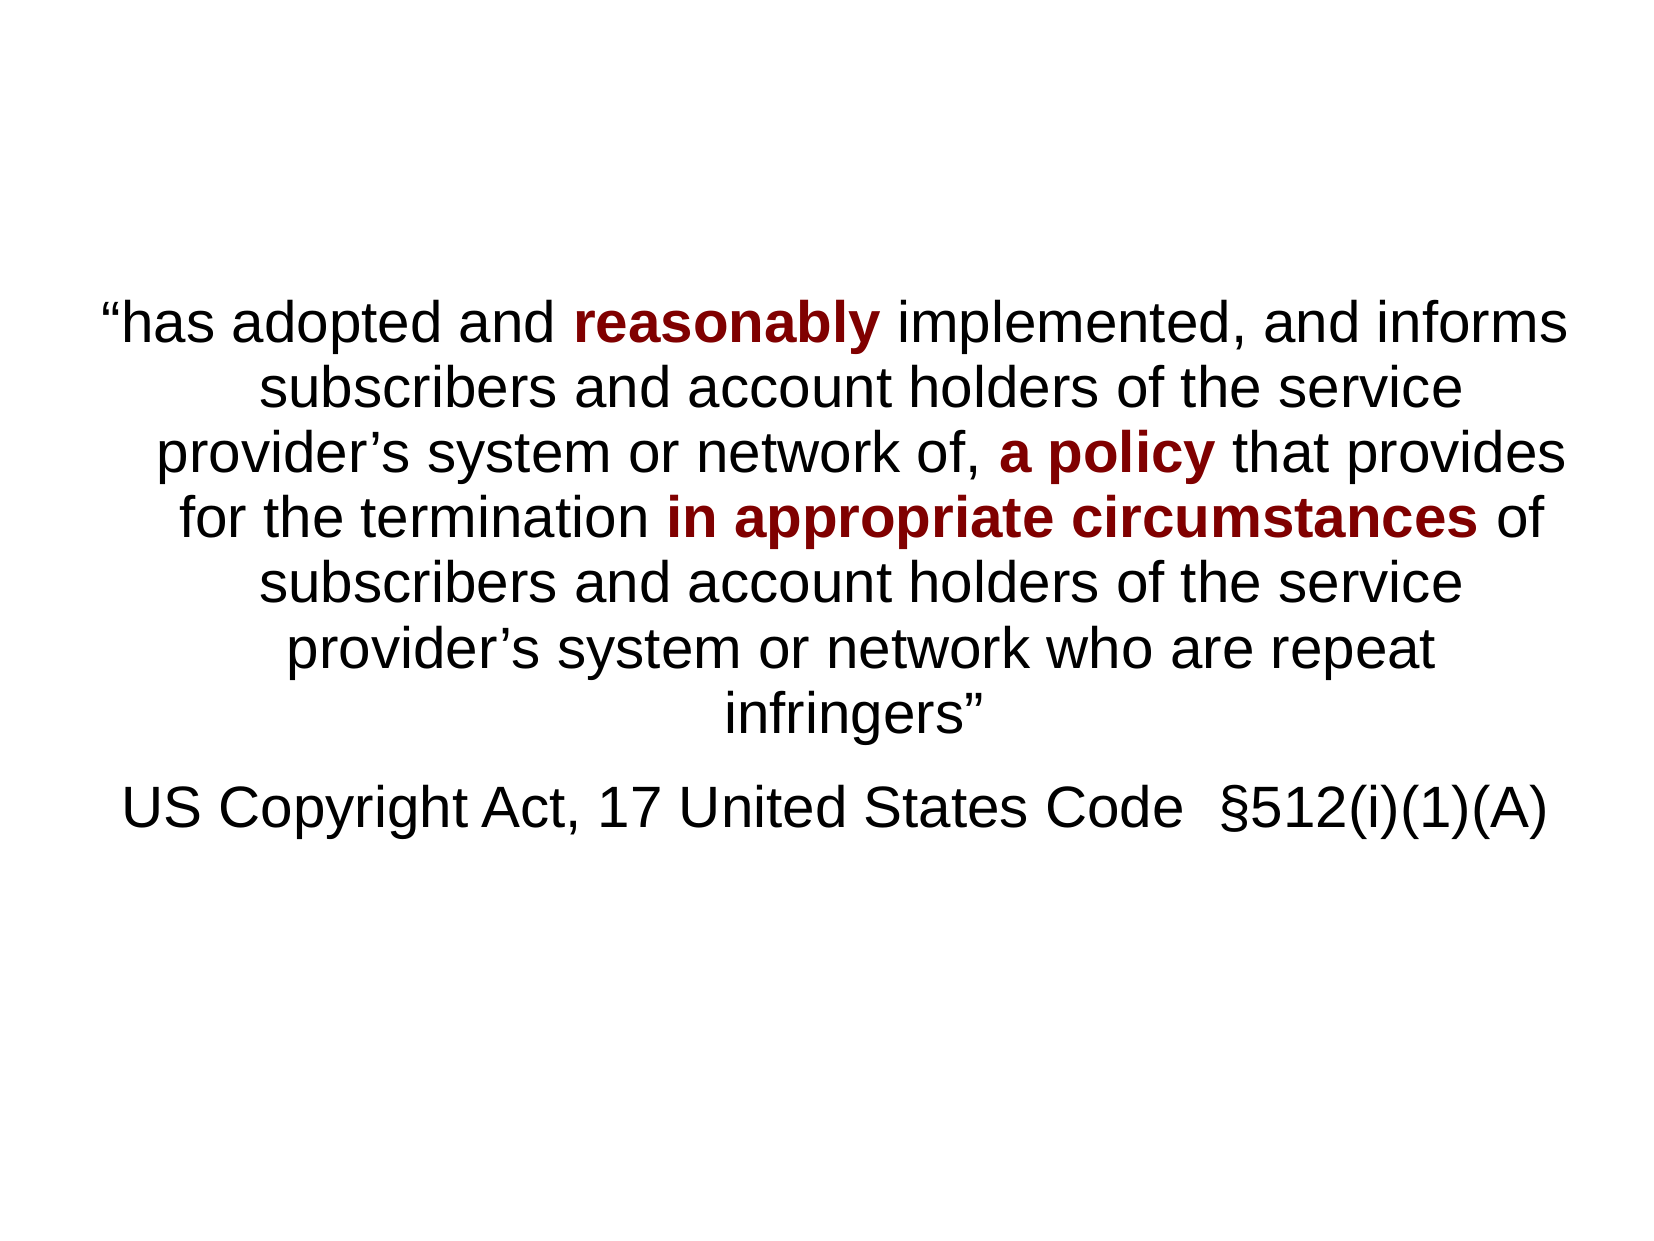

# “has adopted and reasonably implemented, and informs subscribers and account holders of the service provider’s system or network of, a policy that provides for the termination in appropriate circumstances of subscribers and account holders of the service provider’s system or network who are repeat infringers”
US Copyright Act, 17 United States Code §512(i)(1)(A)